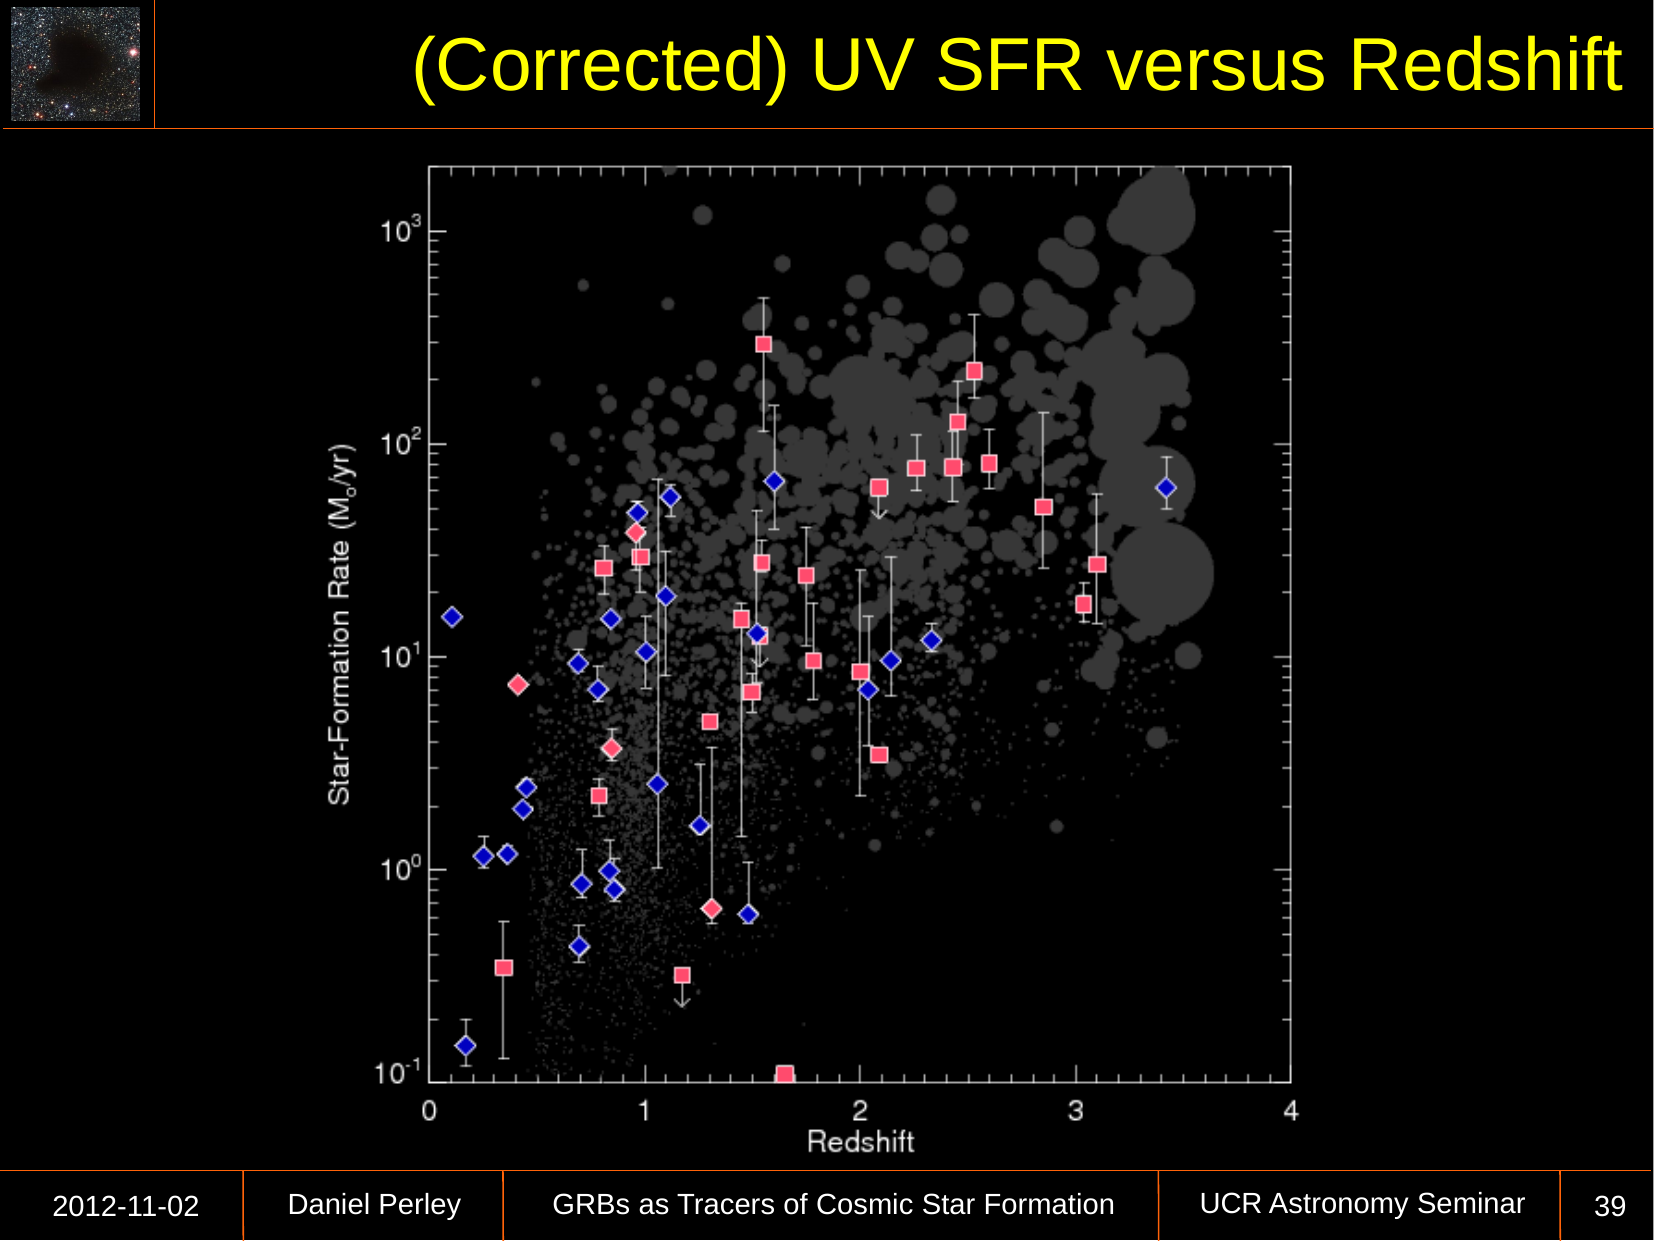

# (Corrected) UV SFR versus Redshift
2012-11-02
39